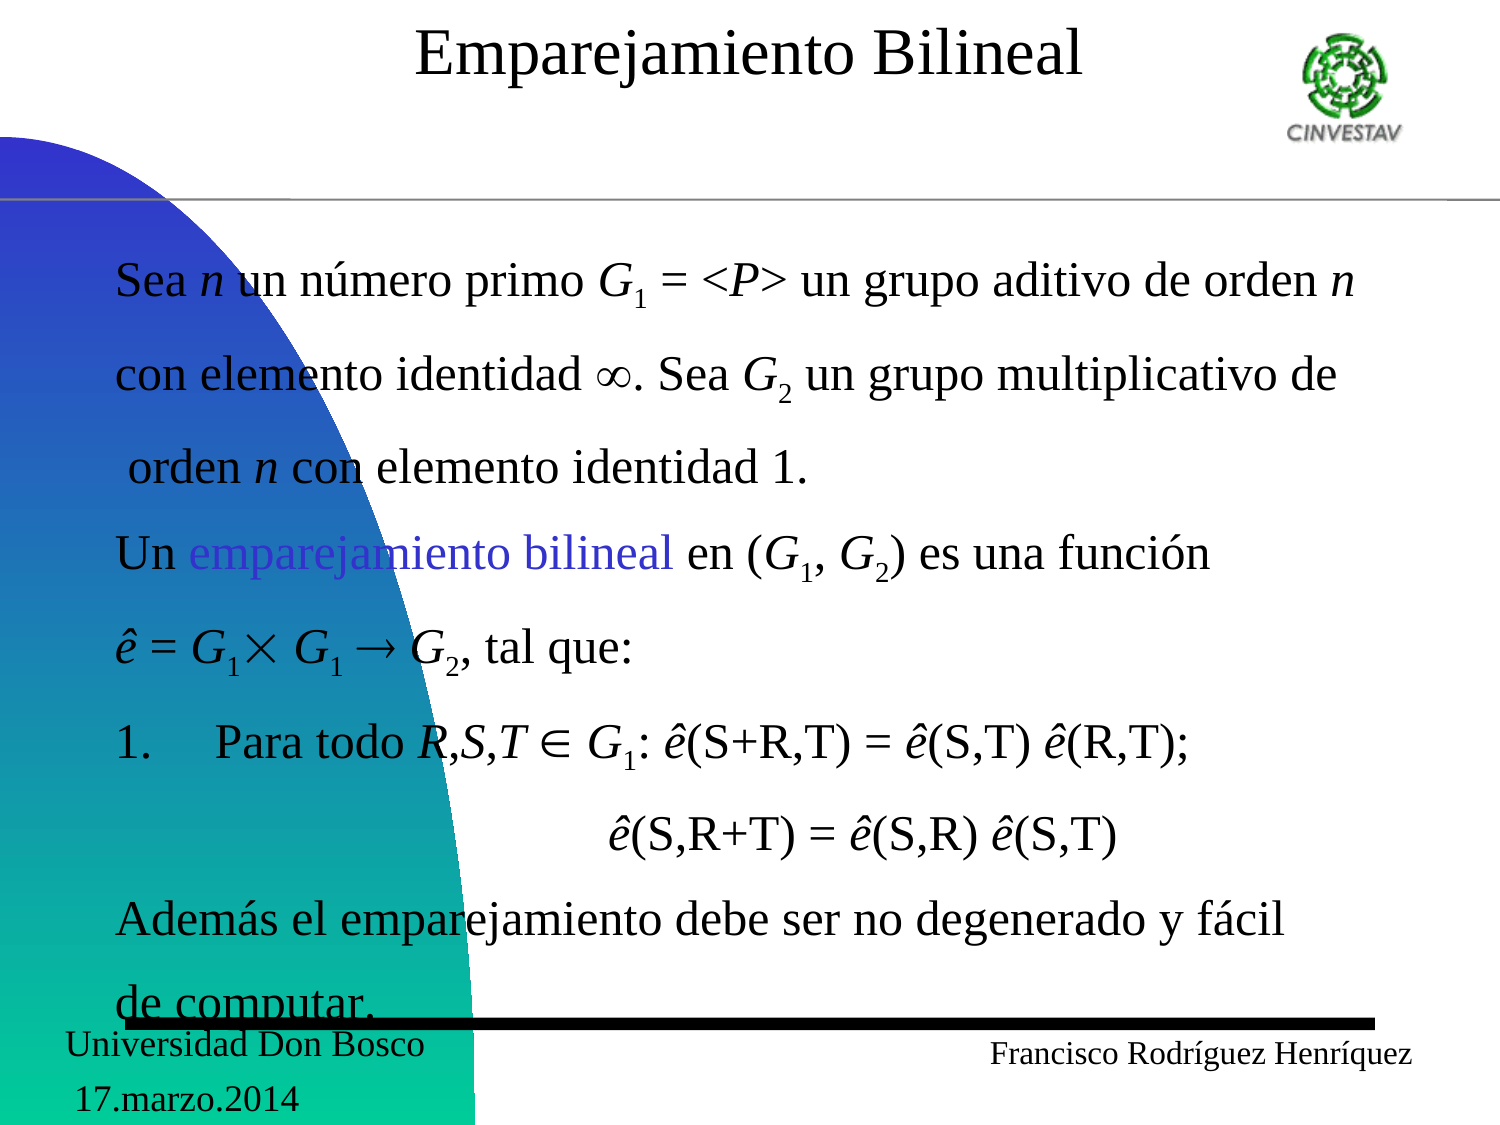

Emparejamiento Bilineal
Sea n un número primo G1 = <P> un grupo aditivo de orden n
con elemento identidad . Sea G2 un grupo multiplicativo de
 orden n con elemento identidad 1.
Un emparejamiento bilineal en (G1, G2) es una función
ê = G1 G1  G2, tal que:
Para todo R,S,T  G1: ê(S+R,T) = ê(S,T) ê(R,T);
				ê(S,R+T) = ê(S,R) ê(S,T)
Además el emparejamiento debe ser no degenerado y fácil
de computar.